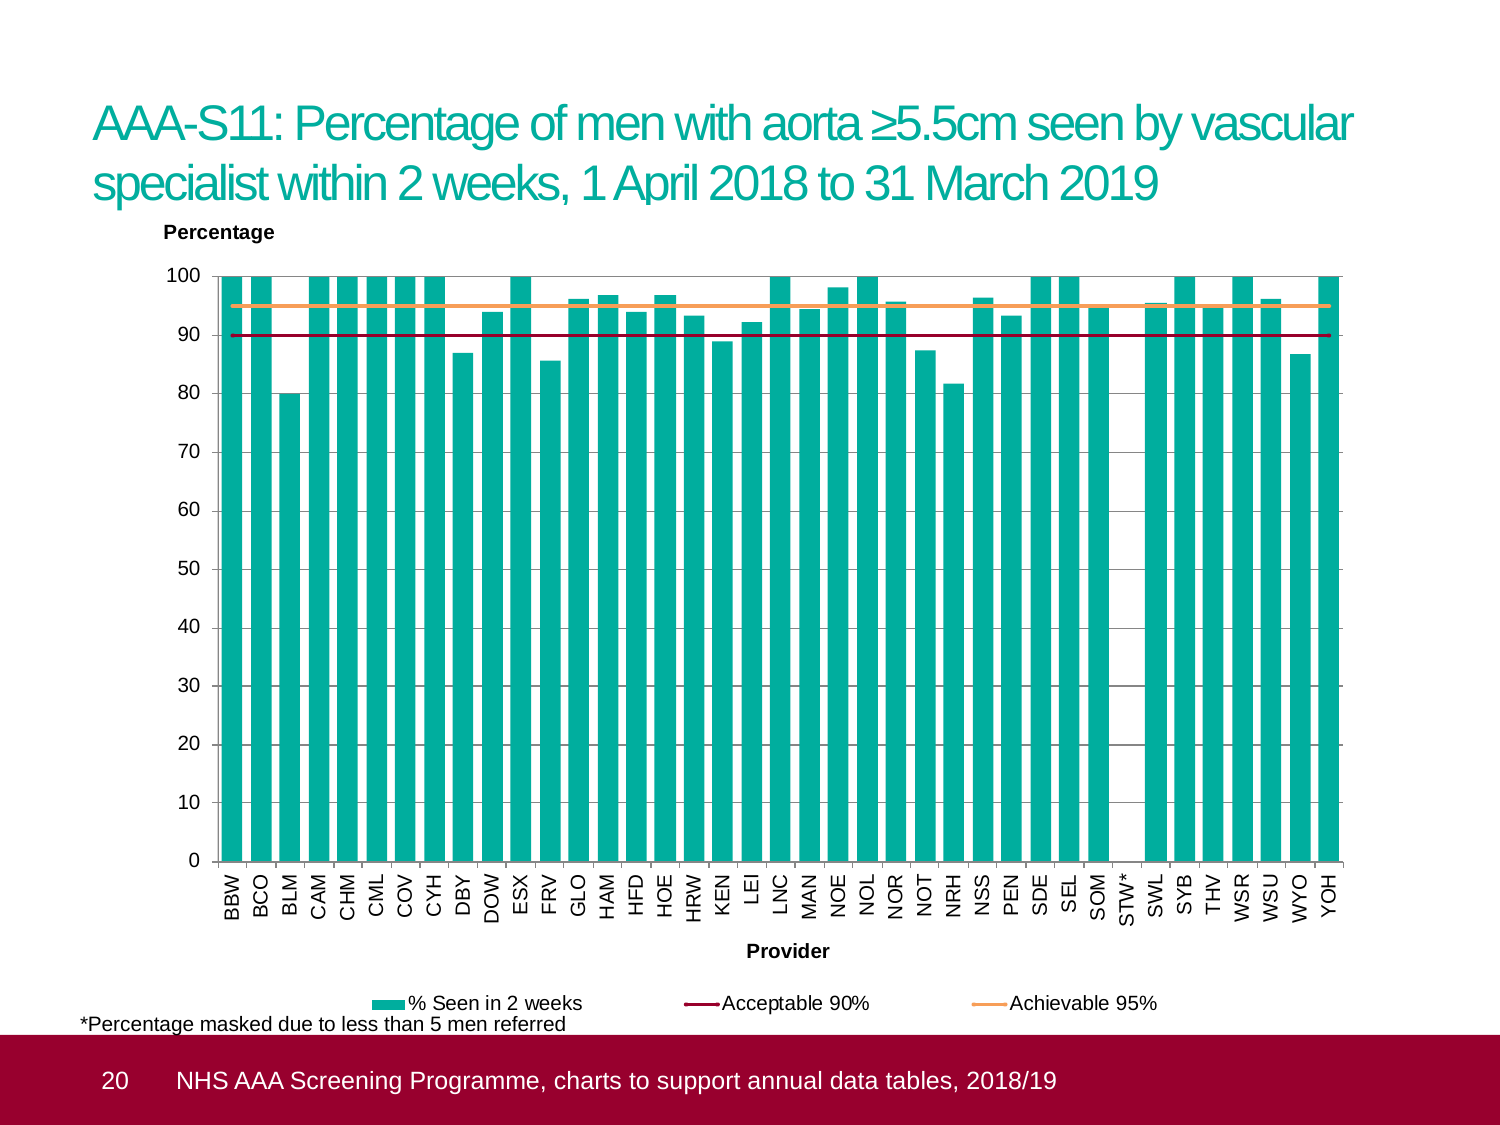

# AAA-S11: Percentage of men with aorta ≥5.5cm seen by vascular specialist within 2 weeks, 1 April 2018 to 31 March 2019
*Percentage masked due to less than 5 men referred
NHS AAA Screening Programme, charts to support annual data tables, 2018/19